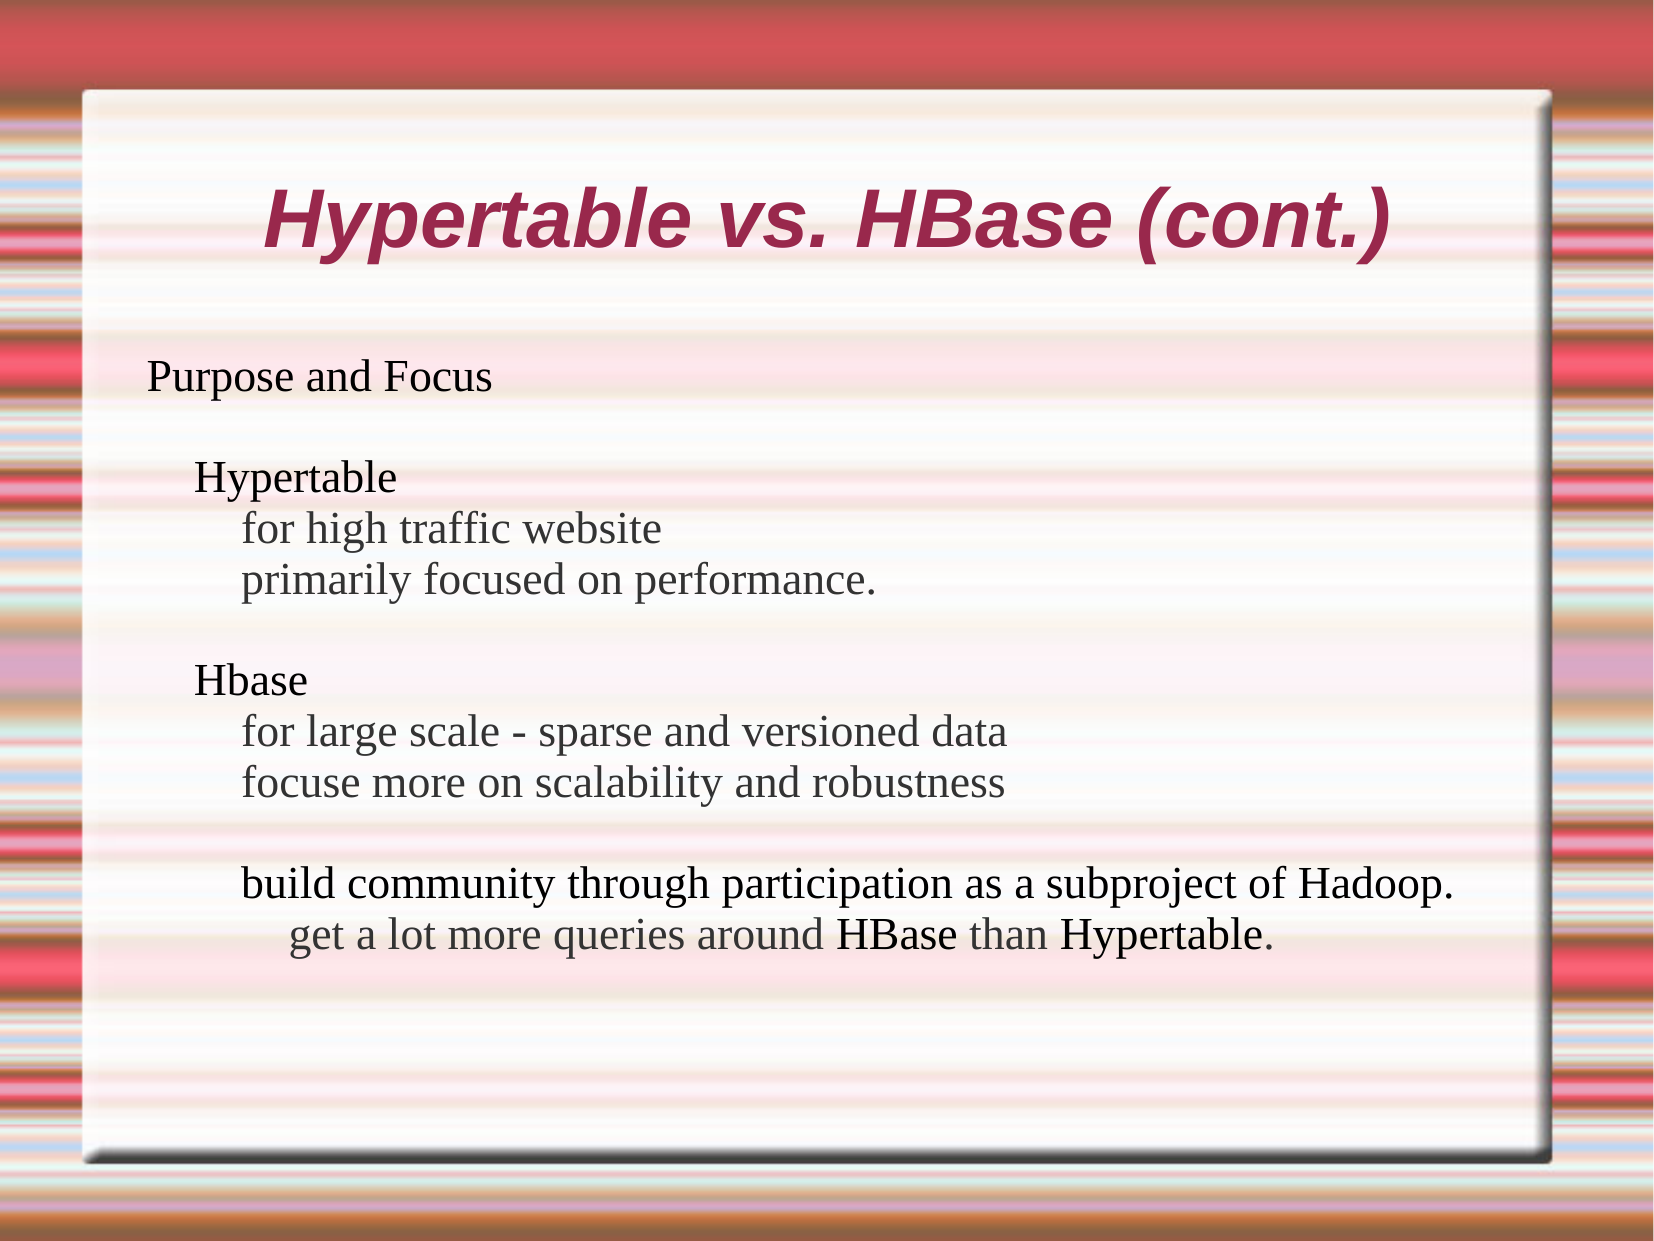

# Hypertable vs. HBase (cont.)
Purpose and Focus
Hypertable
for high traffic website
primarily focused on performance.
Hbase
for large scale - sparse and versioned data
focuse more on scalability and robustness
build community through participation as a subproject of Hadoop.
get a lot more queries around HBase than Hypertable.